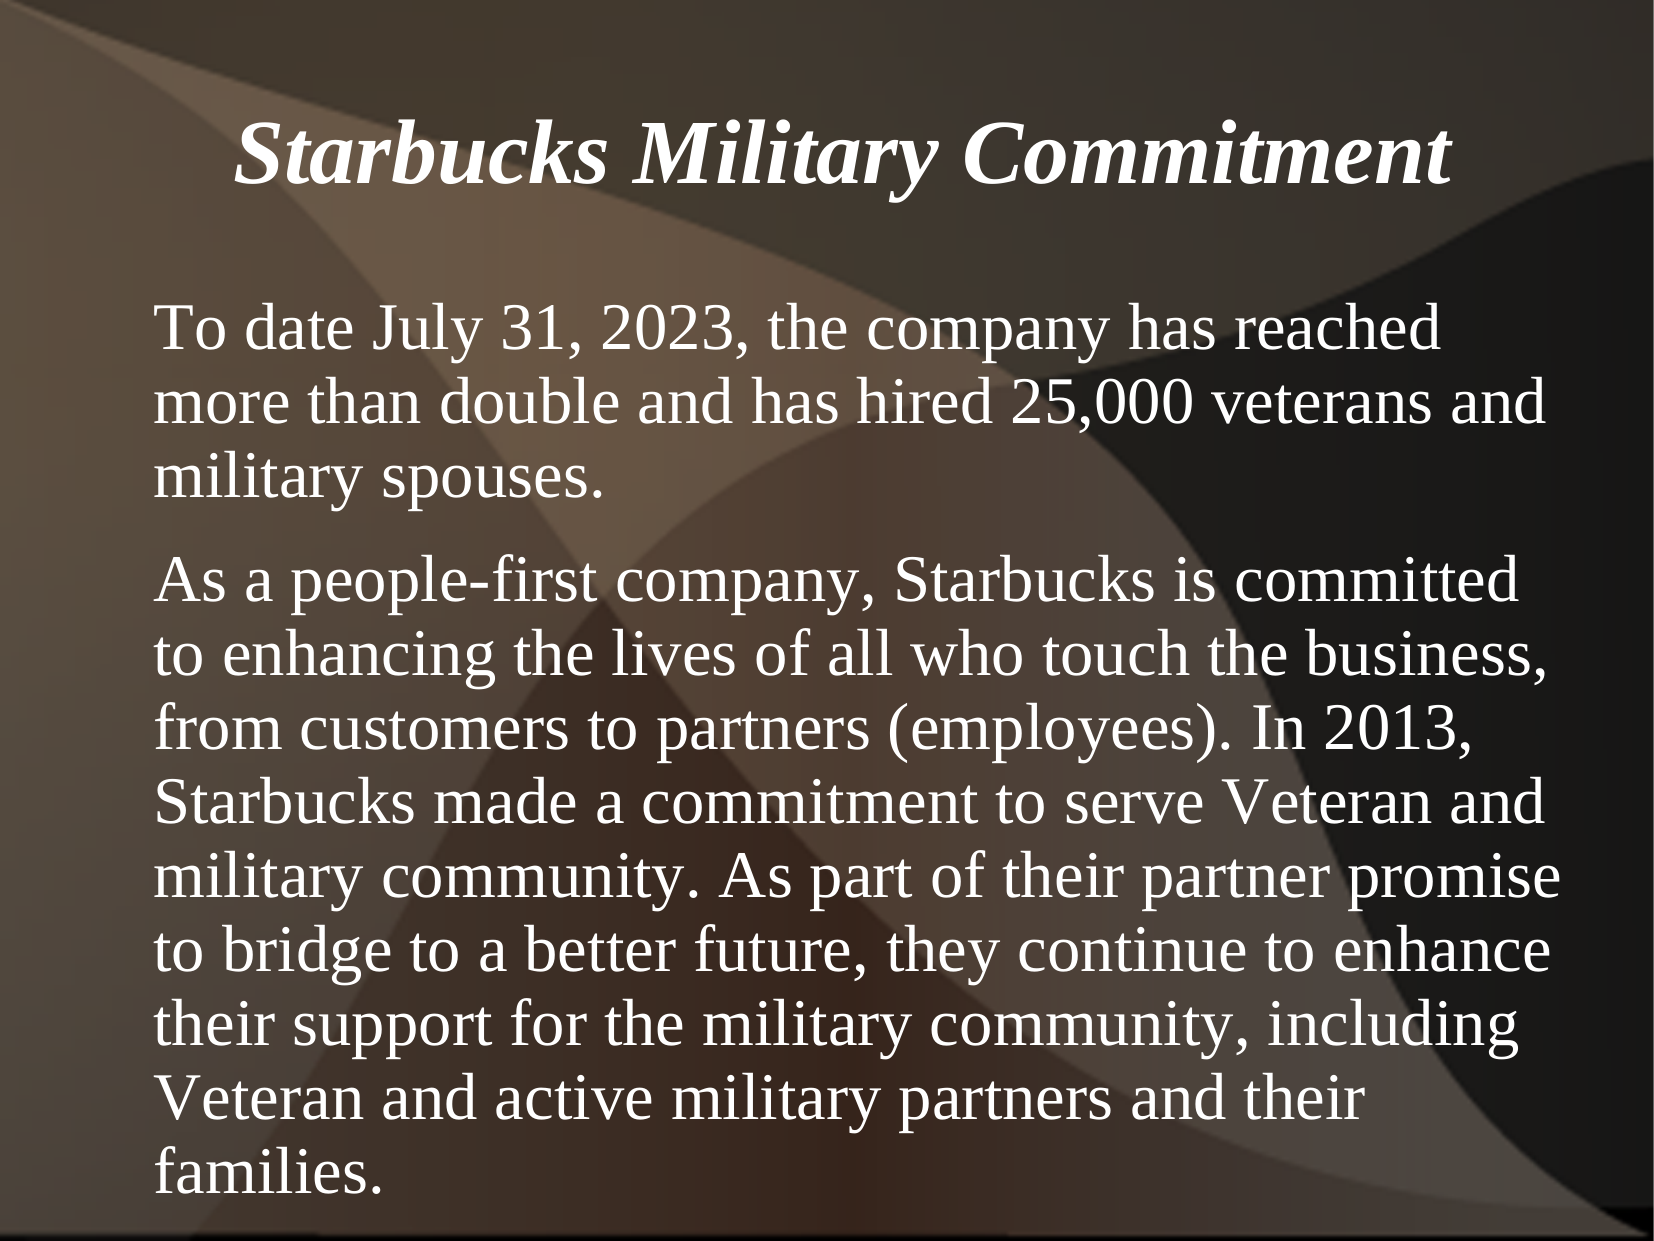

# Starbucks Military Commitment
To date July 31, 2023, the company has reached more than double and has hired 25,000 veterans and military spouses.
As a people-first company, Starbucks is committed to enhancing the lives of all who touch the business, from customers to partners (employees). In 2013, Starbucks made a commitment to serve Veteran and military community. As part of their partner promise to bridge to a better future, they continue to enhance their support for the military community, including Veteran and active military partners and their families.